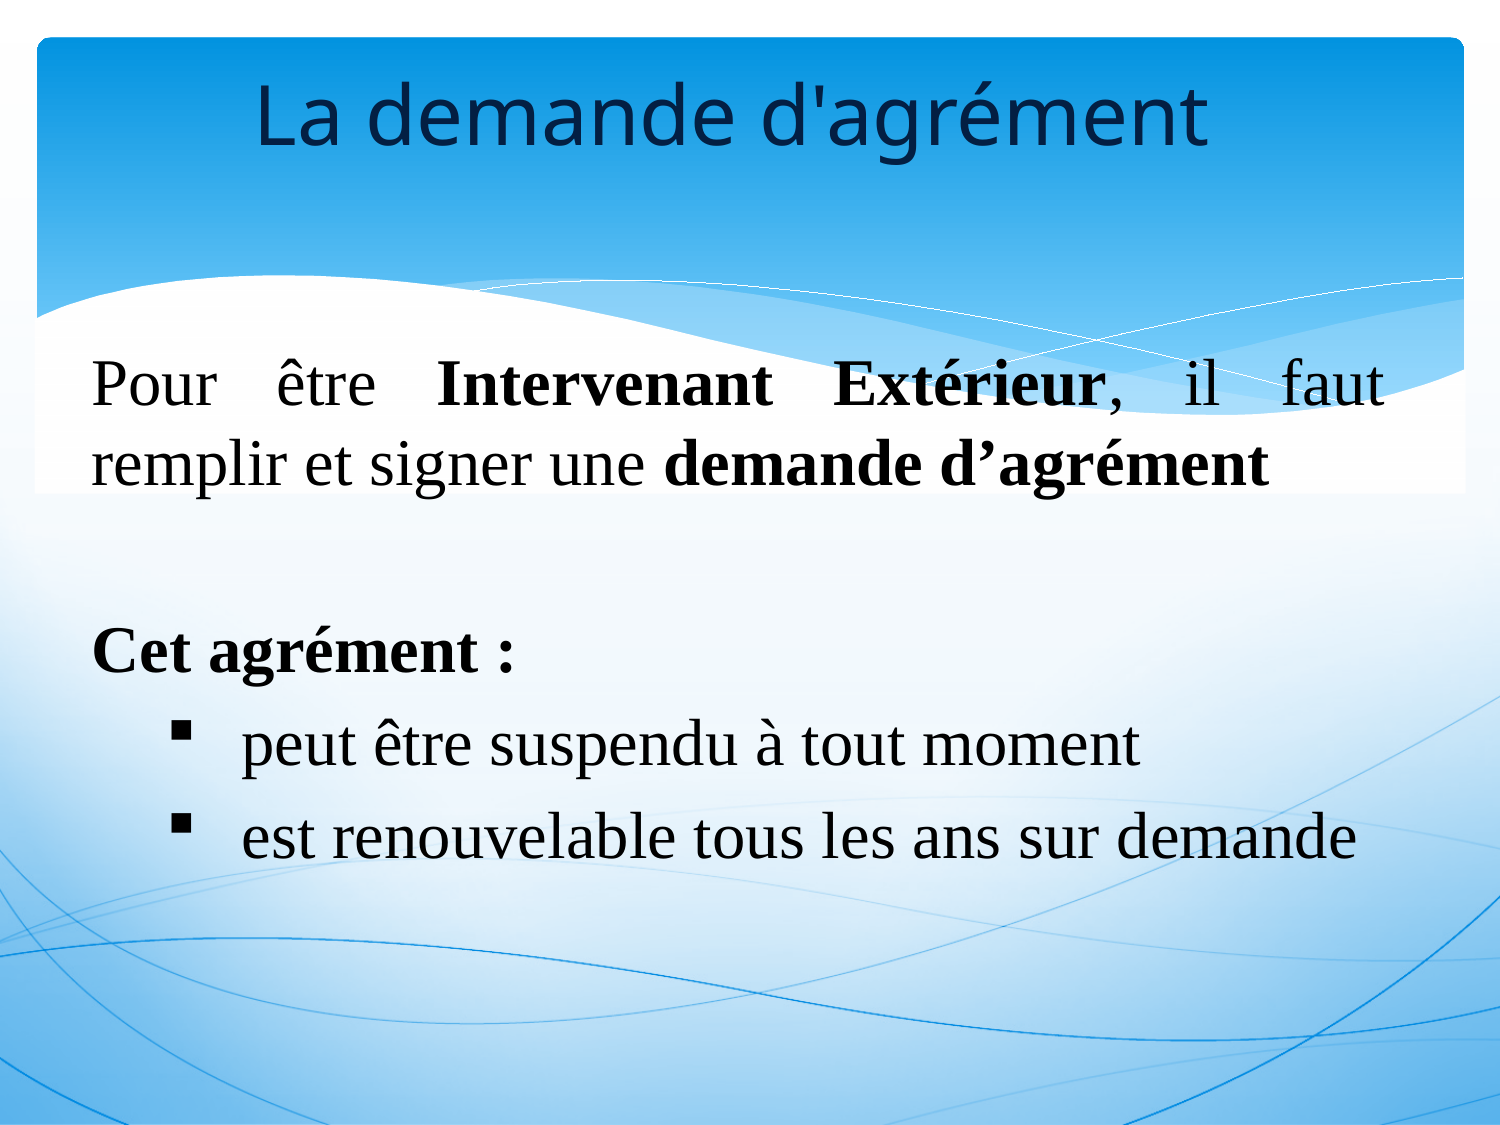

La demande d'agrément
Pour être Intervenant Extérieur, il faut remplir et signer une demande d’agrément
Cet agrément :
peut être suspendu à tout moment
est renouvelable tous les ans sur demande